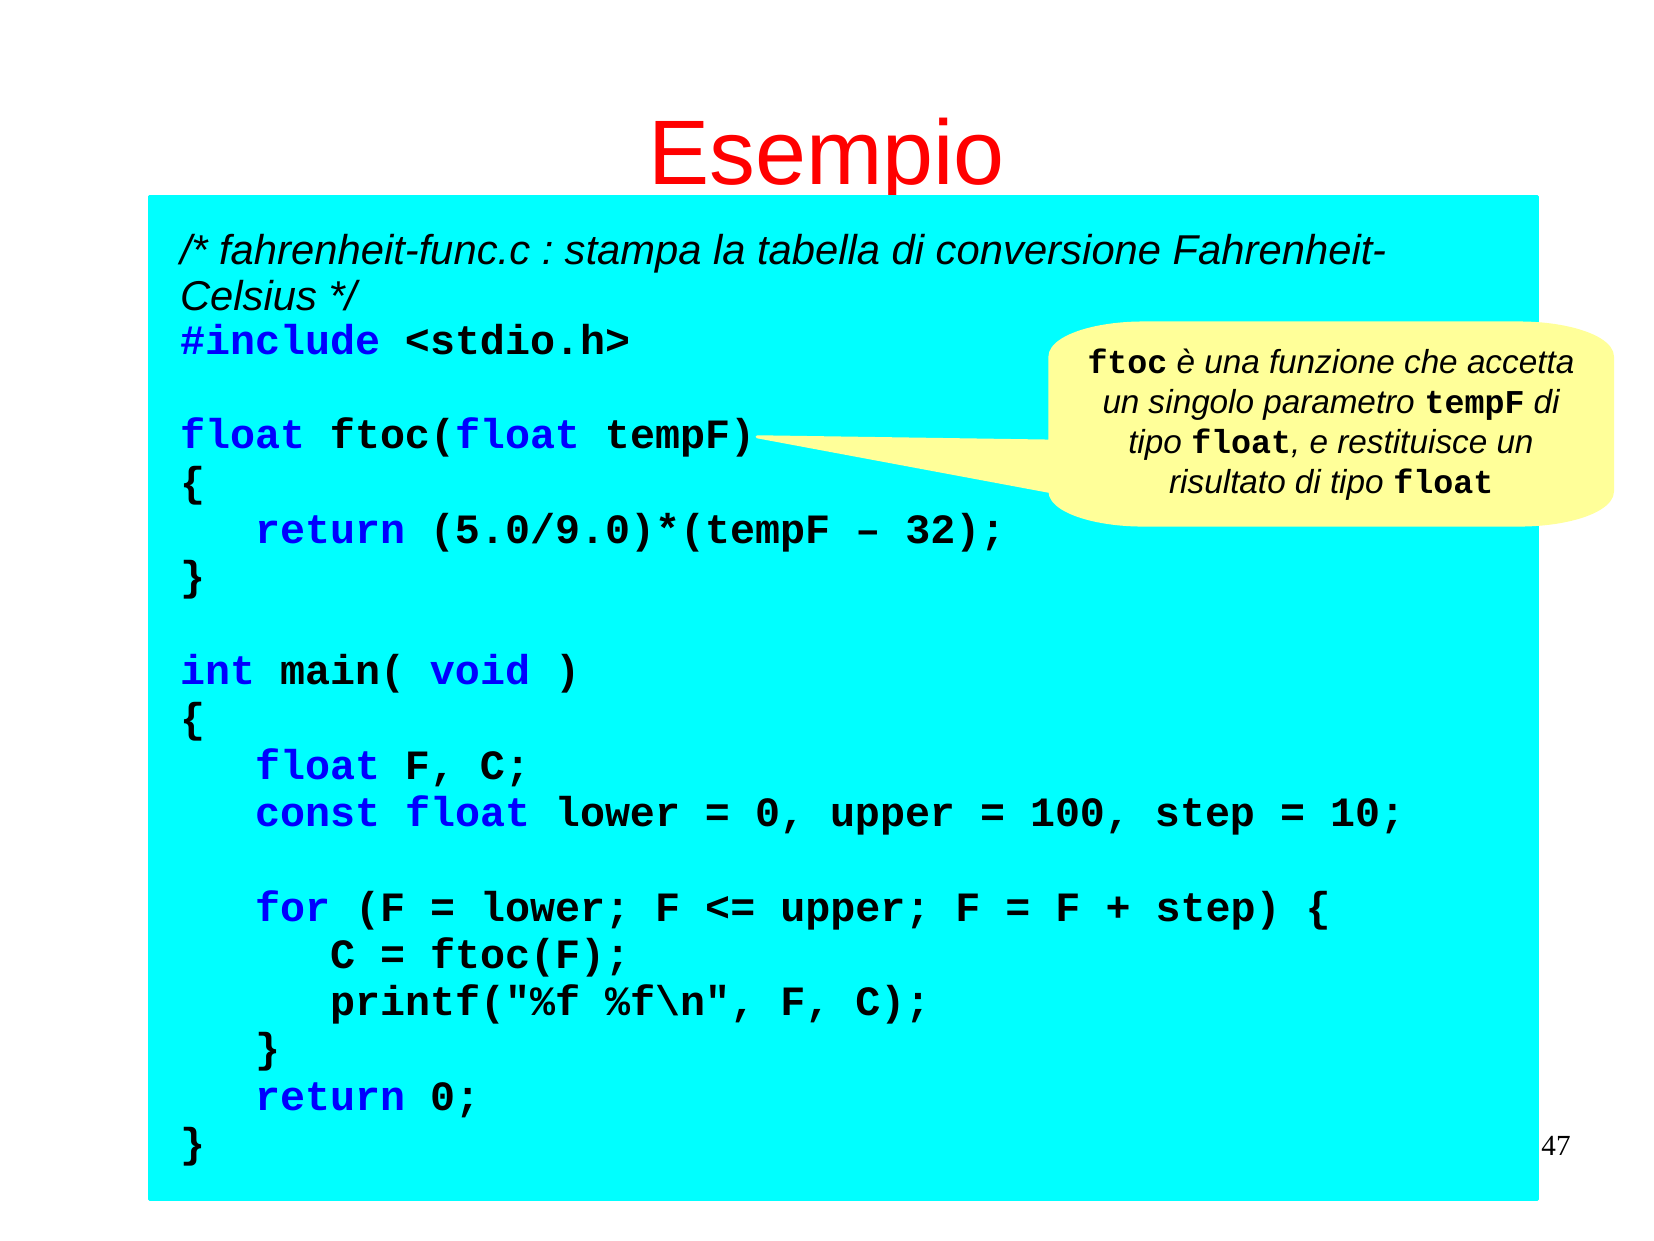

# Esempio
/* fahrenheit-func.c : stampa la tabella di conversione Fahrenheit-Celsius */
#include <stdio.h>
float ftoc(float tempF)
{
	return (5.0/9.0)*(tempF – 32);
}
int main( void )
{
	float F, C;
	const float lower = 0, upper = 100, step = 10;
	for (F = lower; F <= upper; F = F + step) {
		C = ftoc(F);
		printf("%f %f\n", F, C);
	}
	return 0;
}
ftoc è una funzione che accetta un singolo parametro tempF di tipo float, e restituisce un risultato di tipo float
Introduzione al C
47